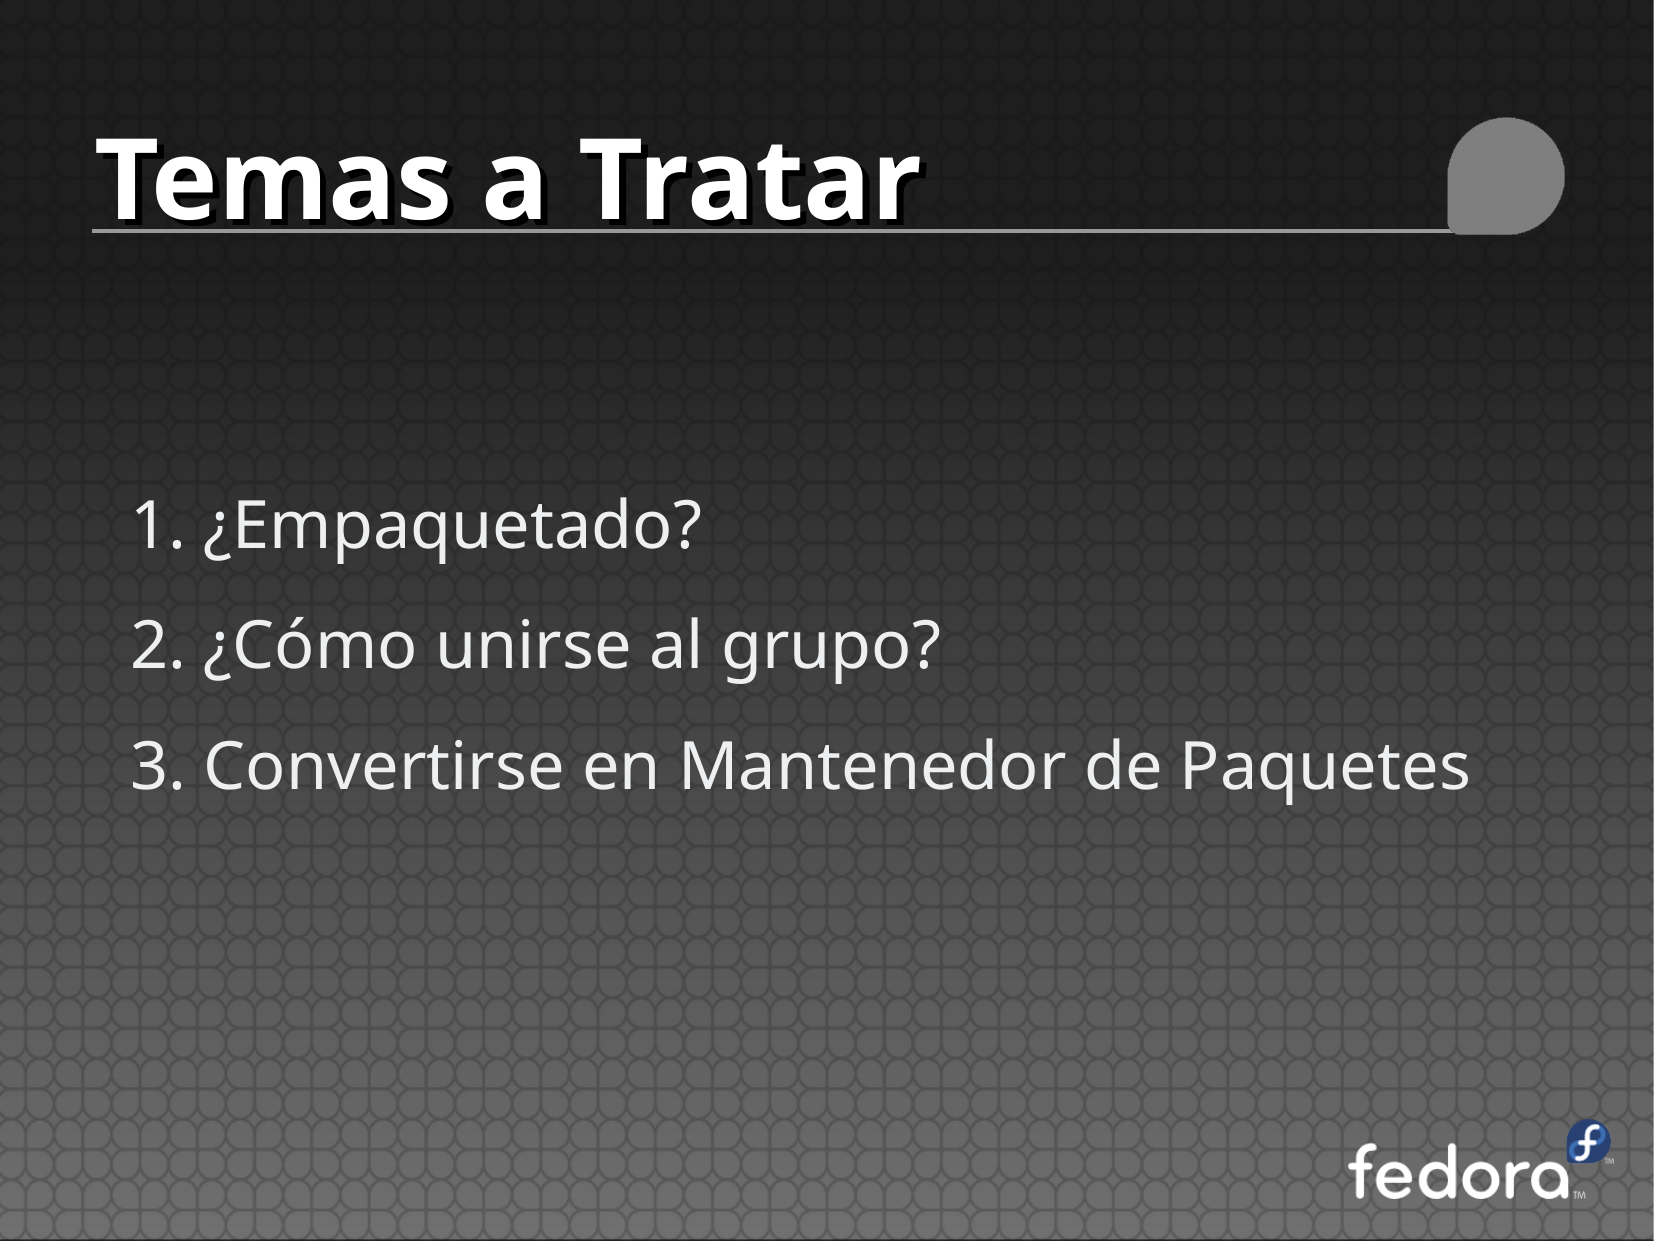

# Temas a Tratar
 ¿Empaquetado?
 ¿Cómo unirse al grupo?
 Convertirse en Mantenedor de Paquetes